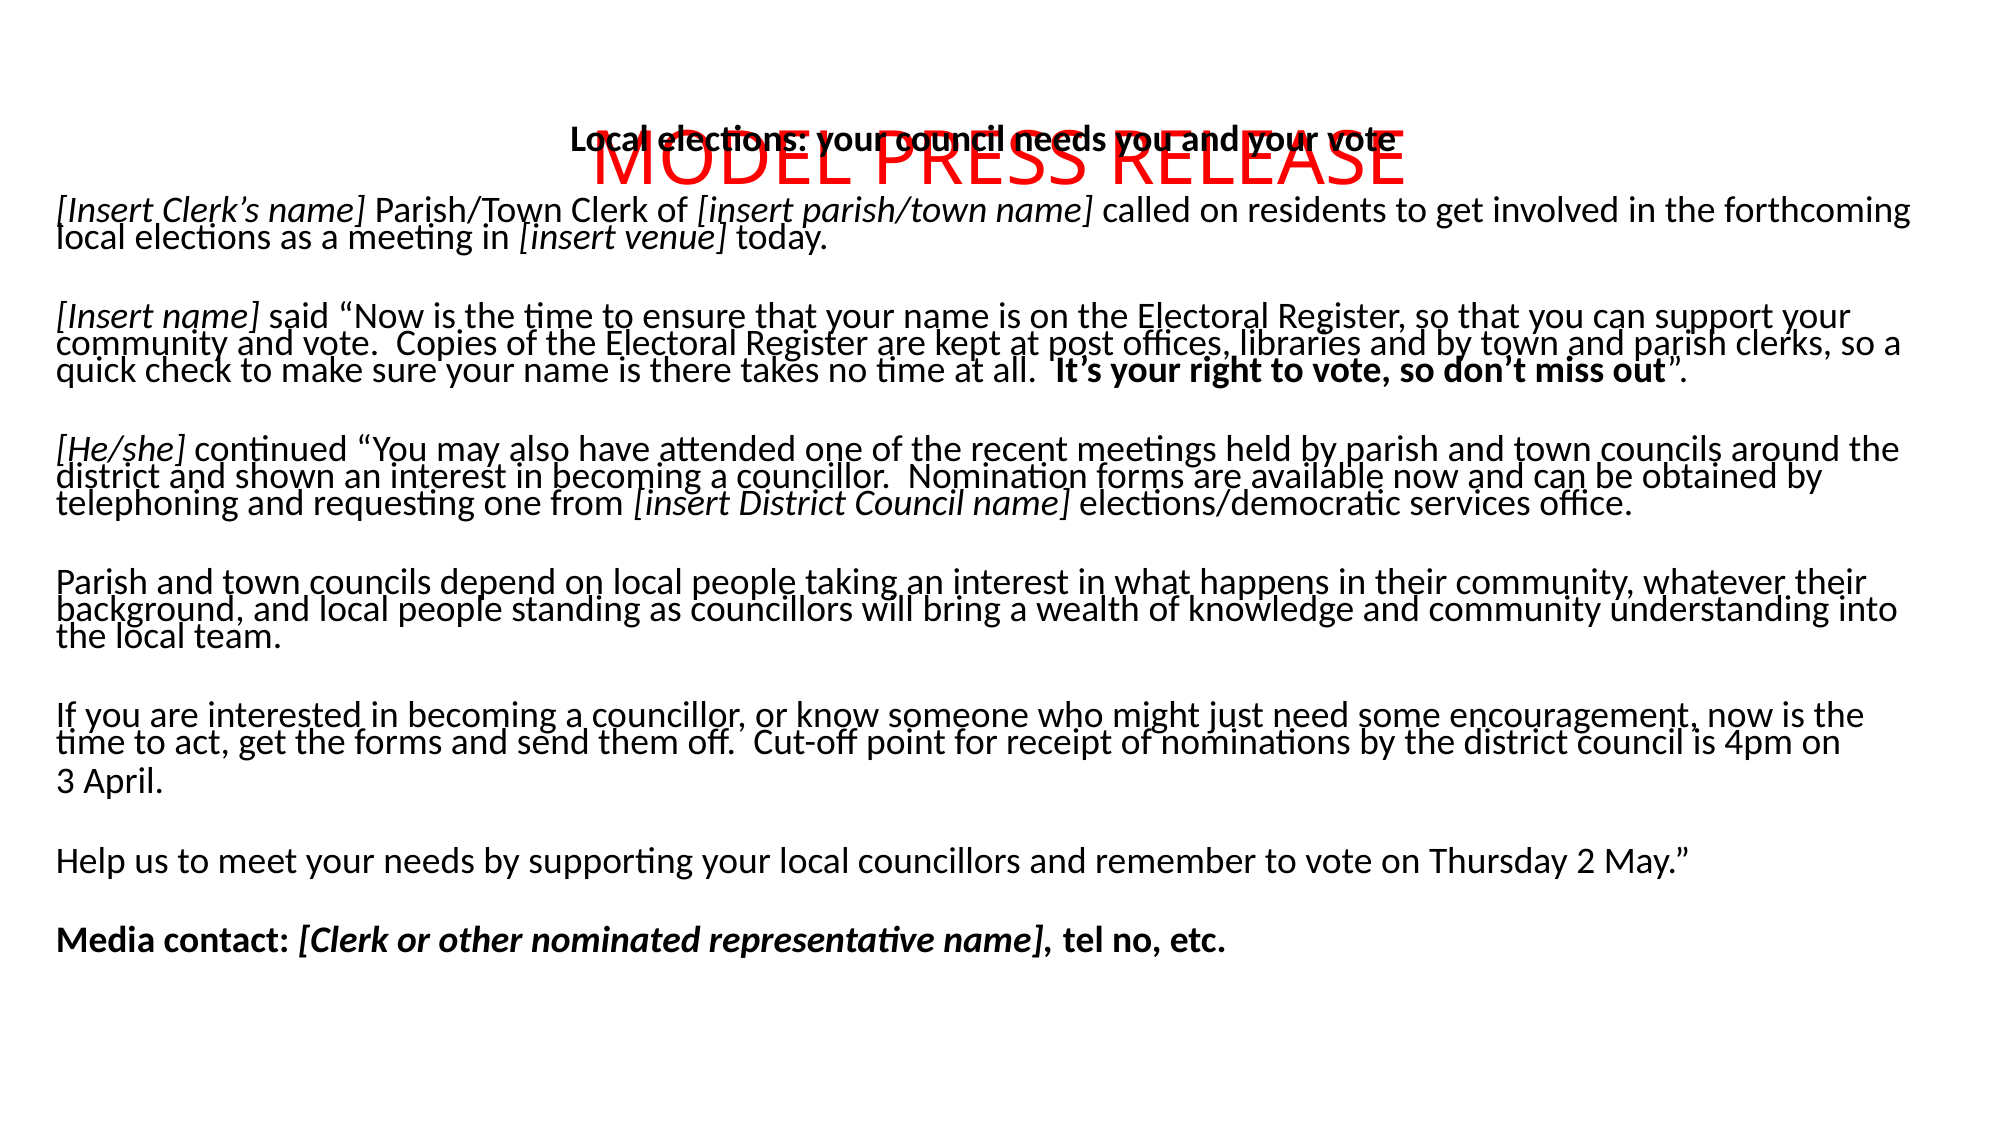

# MODEL PRESS RELEASE
Local elections: your council needs you and your vote
[Insert Clerk’s name] Parish/Town Clerk of [insert parish/town name] called on residents to get involved in the forthcoming local elections as a meeting in [insert venue] today.
[Insert name] said “Now is the time to ensure that your name is on the Electoral Register, so that you can support your community and vote. Copies of the Electoral Register are kept at post offices, libraries and by town and parish clerks, so a quick check to make sure your name is there takes no time at all. It’s your right to vote, so don’t miss out”.
[He/she] continued “You may also have attended one of the recent meetings held by parish and town councils around the district and shown an interest in becoming a councillor. Nomination forms are available now and can be obtained by telephoning and requesting one from [insert District Council name] elections/democratic services office.
Parish and town councils depend on local people taking an interest in what happens in their community, whatever their background, and local people standing as councillors will bring a wealth of knowledge and community understanding into the local team.
If you are interested in becoming a councillor, or know someone who might just need some encouragement, now is the time to act, get the forms and send them off. Cut-off point for receipt of nominations by the district council is 4pm on
3 April.
Help us to meet your needs by supporting your local councillors and remember to vote on Thursday 2 May.”
Media contact: [Clerk or other nominated representative name], tel no, etc.